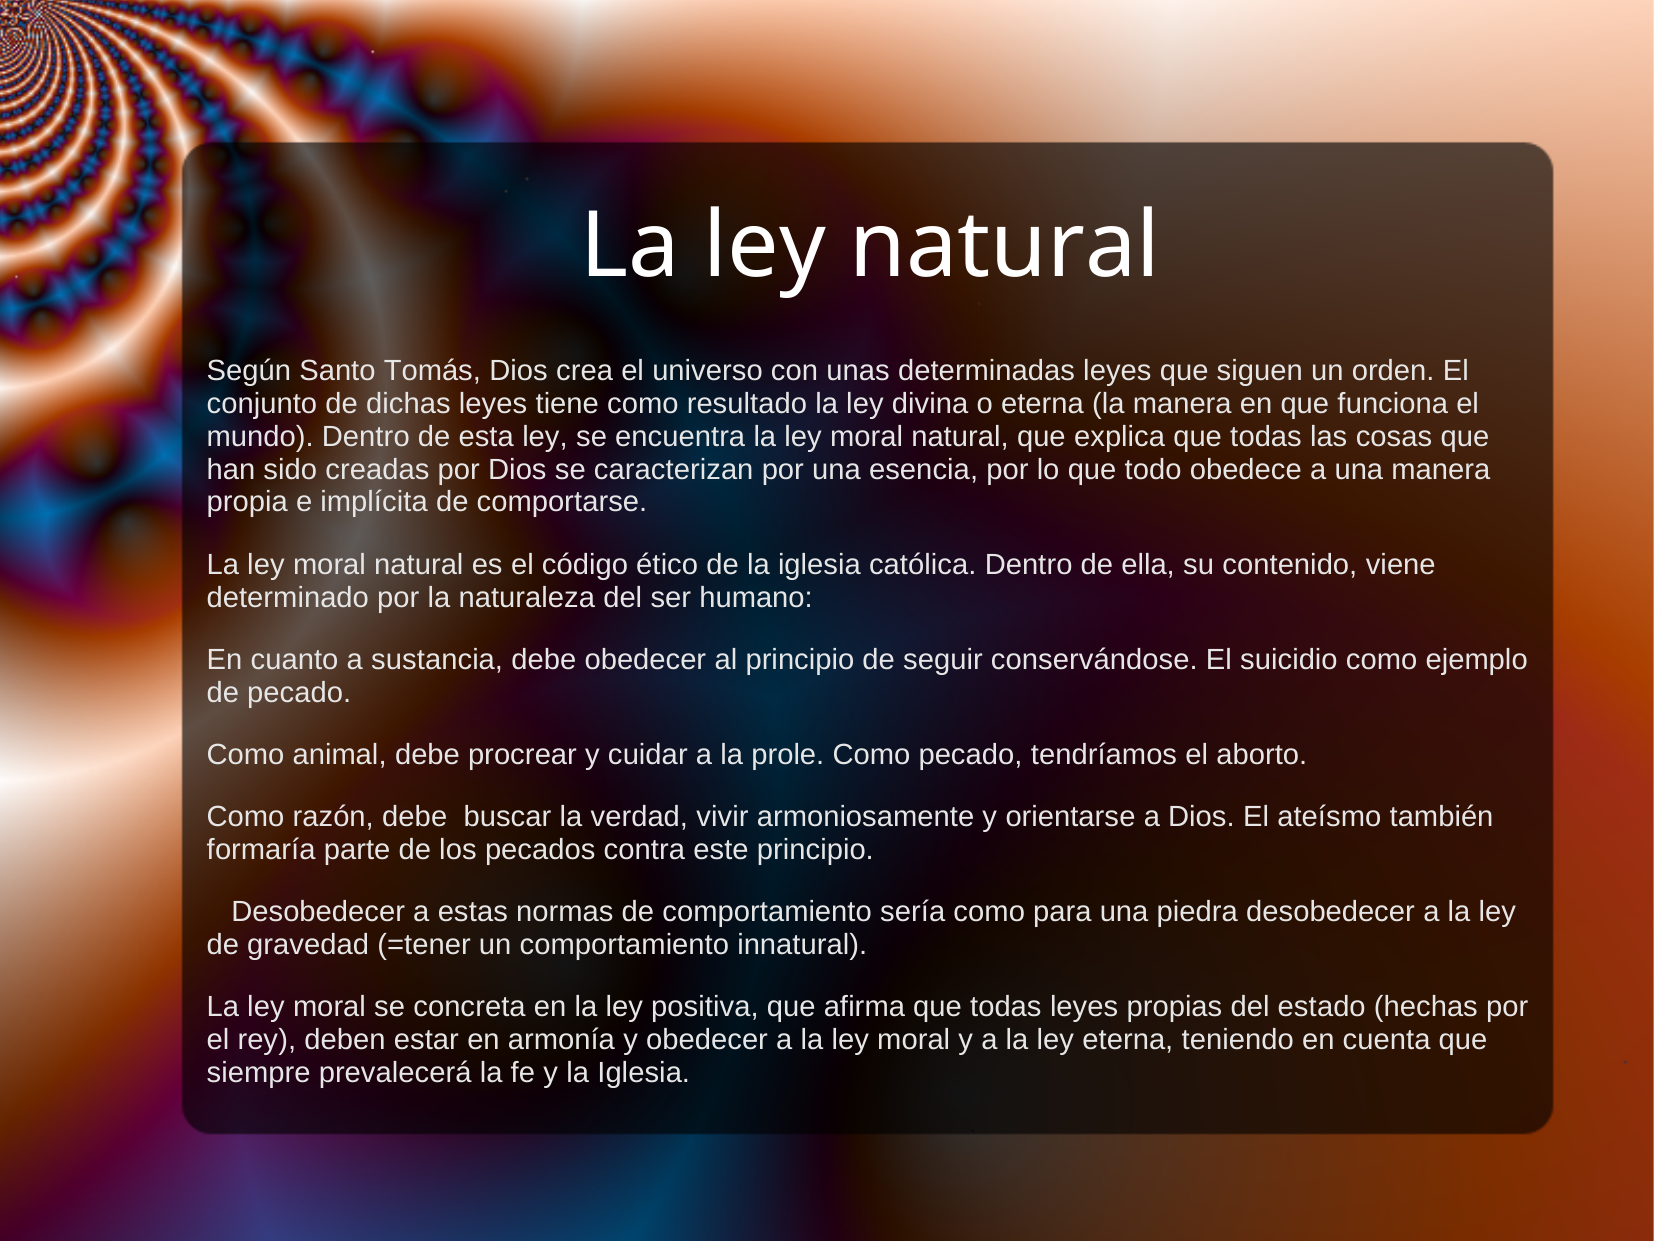

# La ley natural
Según Santo Tomás, Dios crea el universo con unas determinadas leyes que siguen un orden. El conjunto de dichas leyes tiene como resultado la ley divina o eterna (la manera en que funciona el mundo). Dentro de esta ley, se encuentra la ley moral natural, que explica que todas las cosas que han sido creadas por Dios se caracterizan por una esencia, por lo que todo obedece a una manera propia e implícita de comportarse.
La ley moral natural es el código ético de la iglesia católica. Dentro de ella, su contenido, viene determinado por la naturaleza del ser humano:
En cuanto a sustancia, debe obedecer al principio de seguir conservándose. El suicidio como ejemplo de pecado.
Como animal, debe procrear y cuidar a la prole. Como pecado, tendríamos el aborto.
Como razón, debe buscar la verdad, vivir armoniosamente y orientarse a Dios. El ateísmo también formaría parte de los pecados contra este principio.
 Desobedecer a estas normas de comportamiento sería como para una piedra desobedecer a la ley de gravedad (=tener un comportamiento innatural).
La ley moral se concreta en la ley positiva, que afirma que todas leyes propias del estado (hechas por el rey), deben estar en armonía y obedecer a la ley moral y a la ley eterna, teniendo en cuenta que siempre prevalecerá la fe y la Iglesia.